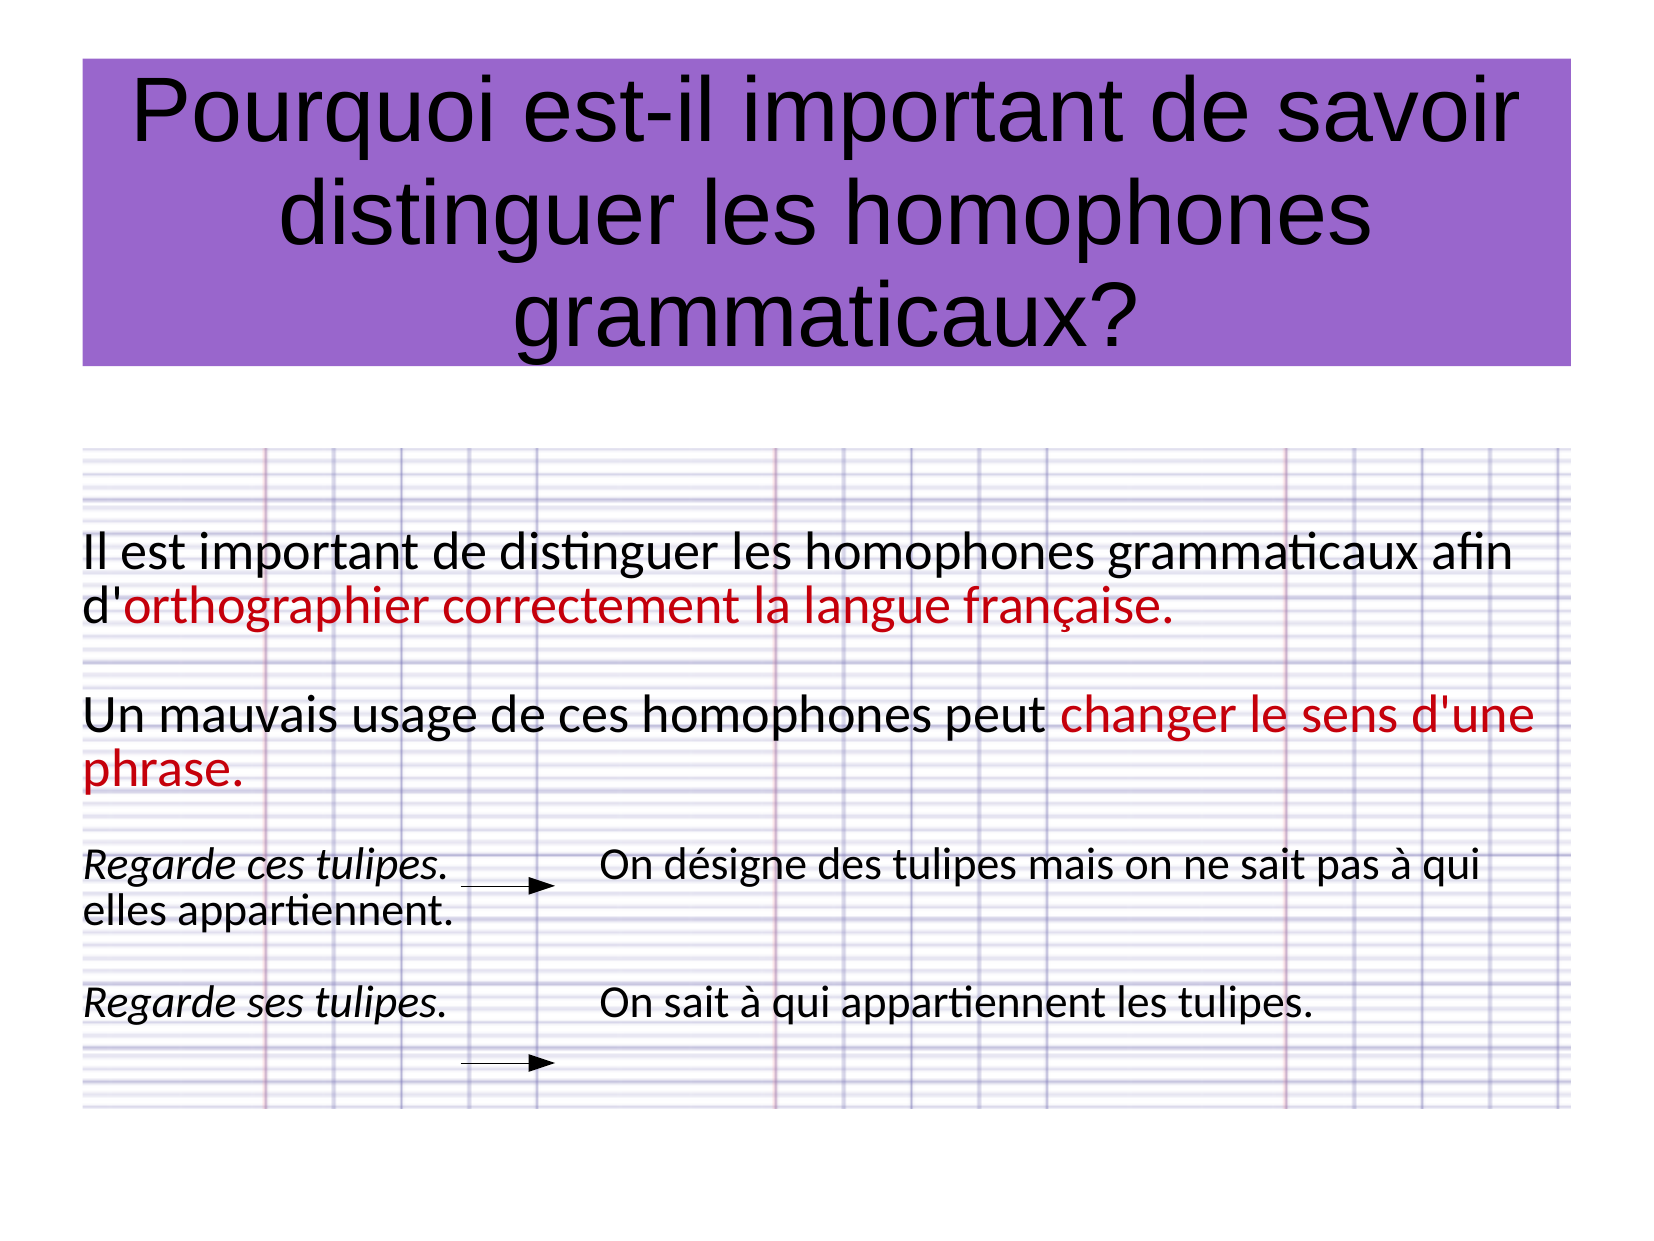

# Pourquoi est-il important de savoir distinguer les homophones grammaticaux?
Il est important de distinguer les homophones grammaticaux afin d'orthographier correctement la langue française.
Un mauvais usage de ces homophones peut changer le sens d'une phrase.
Regarde ces tulipes. 		On désigne des tulipes mais on ne sait pas à qui elles appartiennent.
Regarde ses tulipes. 		On sait à qui appartiennent les tulipes.